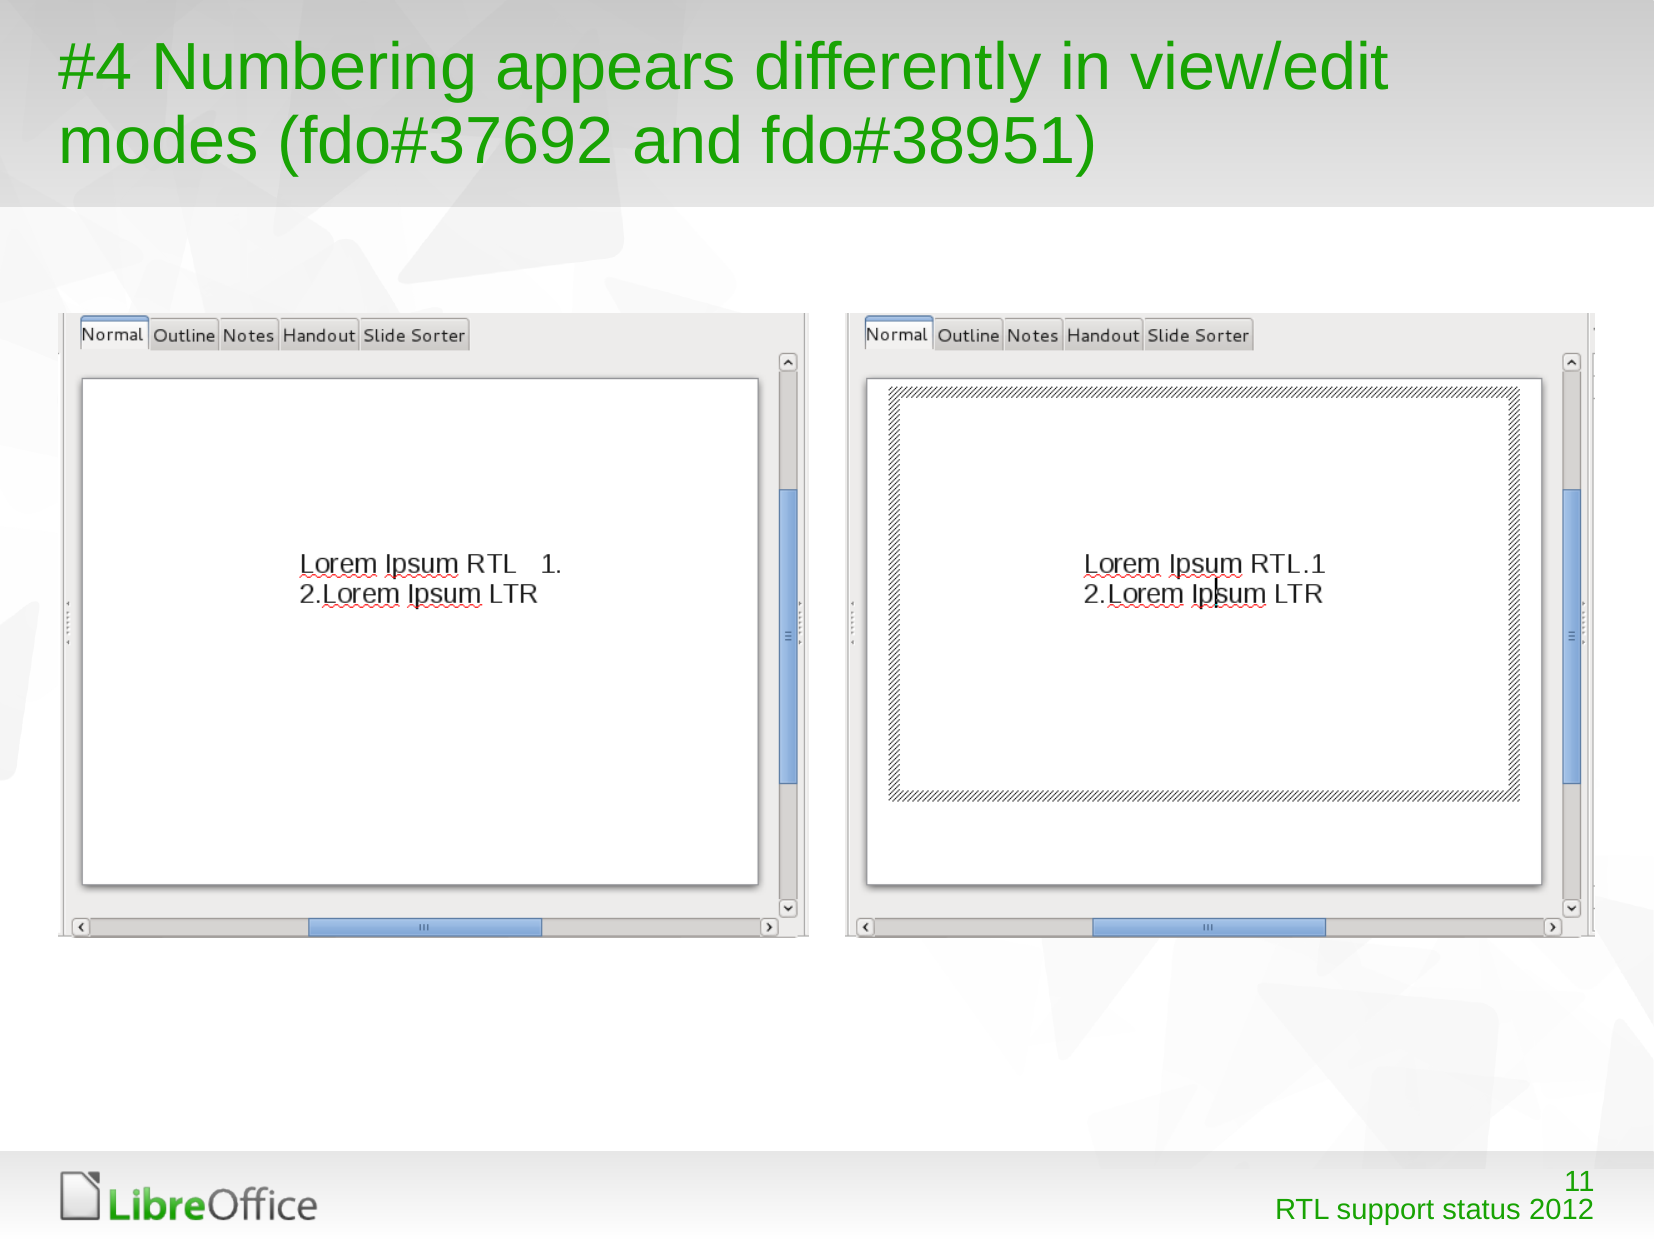

# #4 Numbering appears differently in view/edit modes (fdo#37692 and fdo#38951)
11
RTL support status 2012